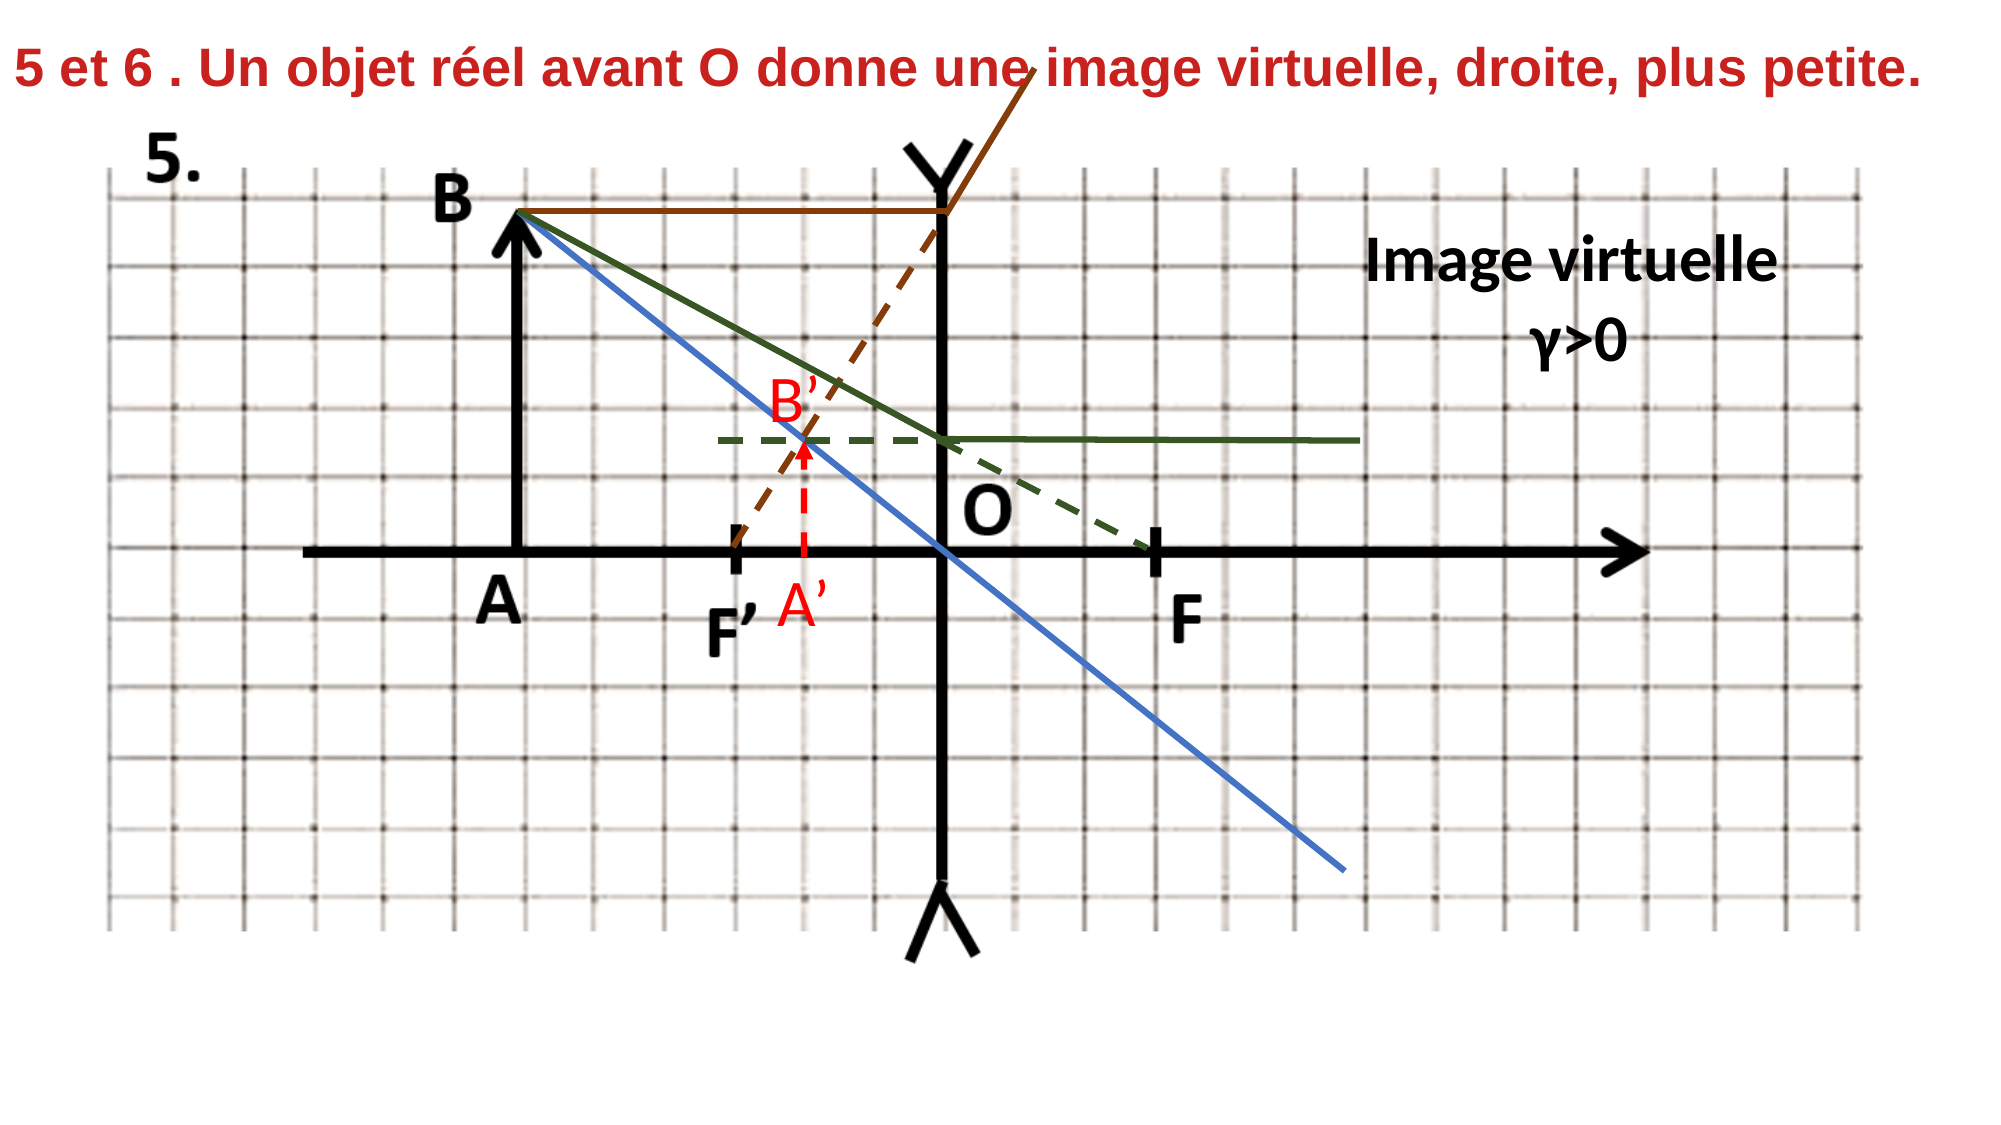

5 et 6 . Un objet réel avant O donne une image virtuelle, droite, plus petite.
Image virtuelle
γ>0
B’
A’